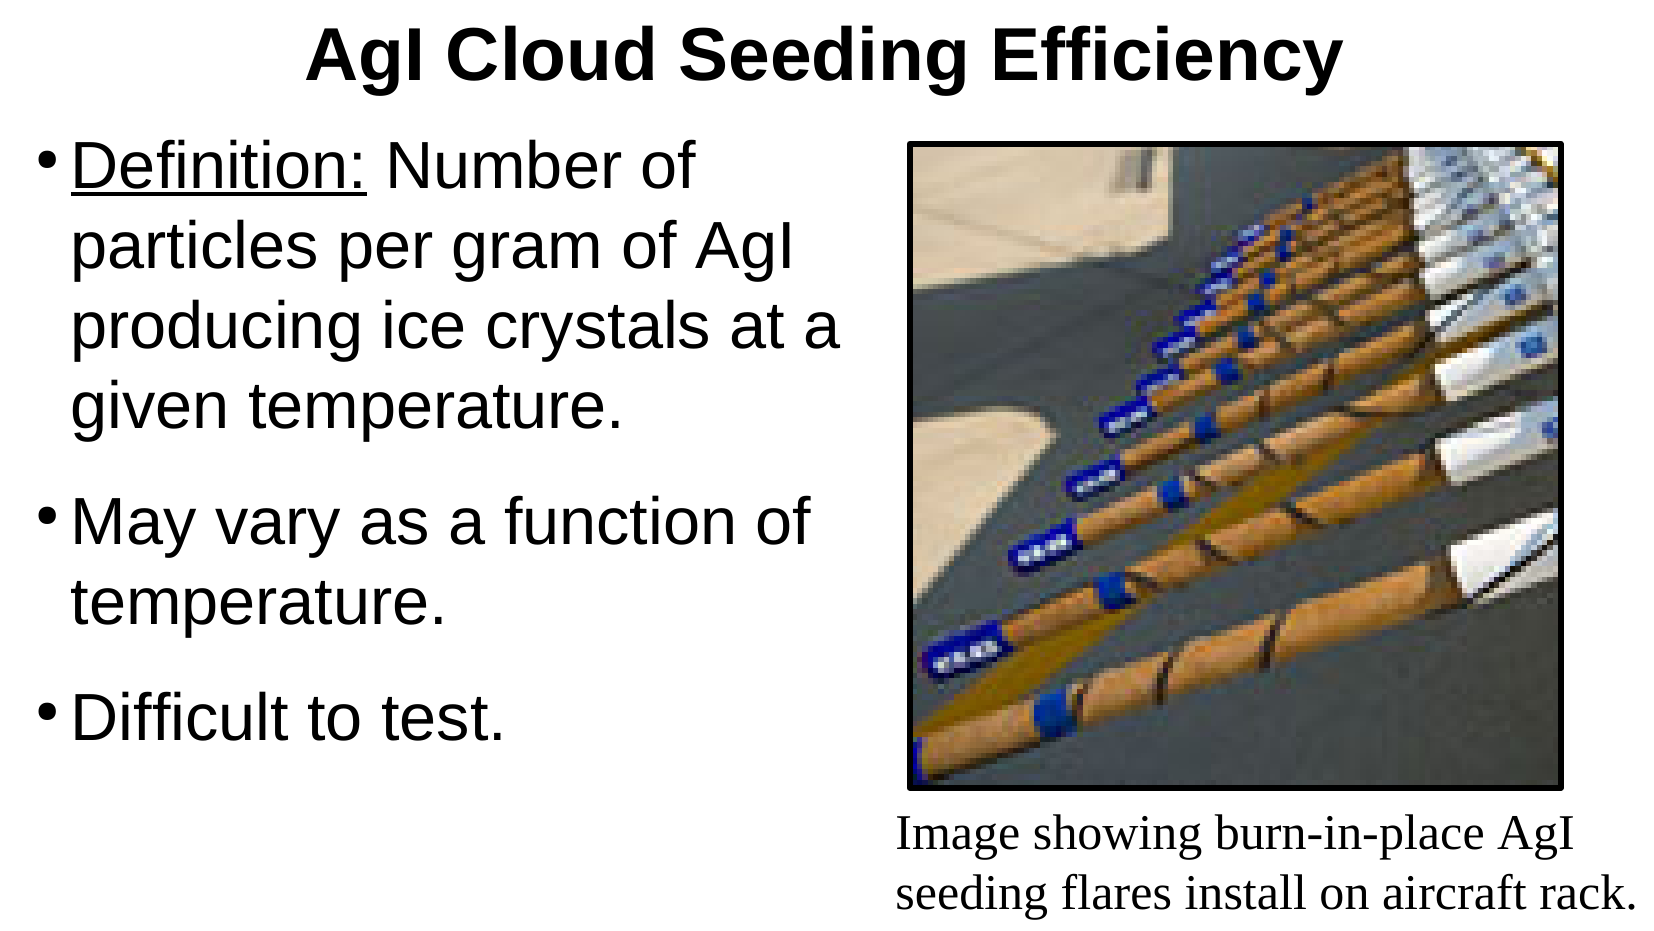

# AgI Cloud Seeding Efficiency
Definition: Number of particles per gram of AgI producing ice crystals at a given temperature.
May vary as a function of temperature.
Difficult to test.
Image showing burn-in-place AgI seeding flares install on aircraft rack.